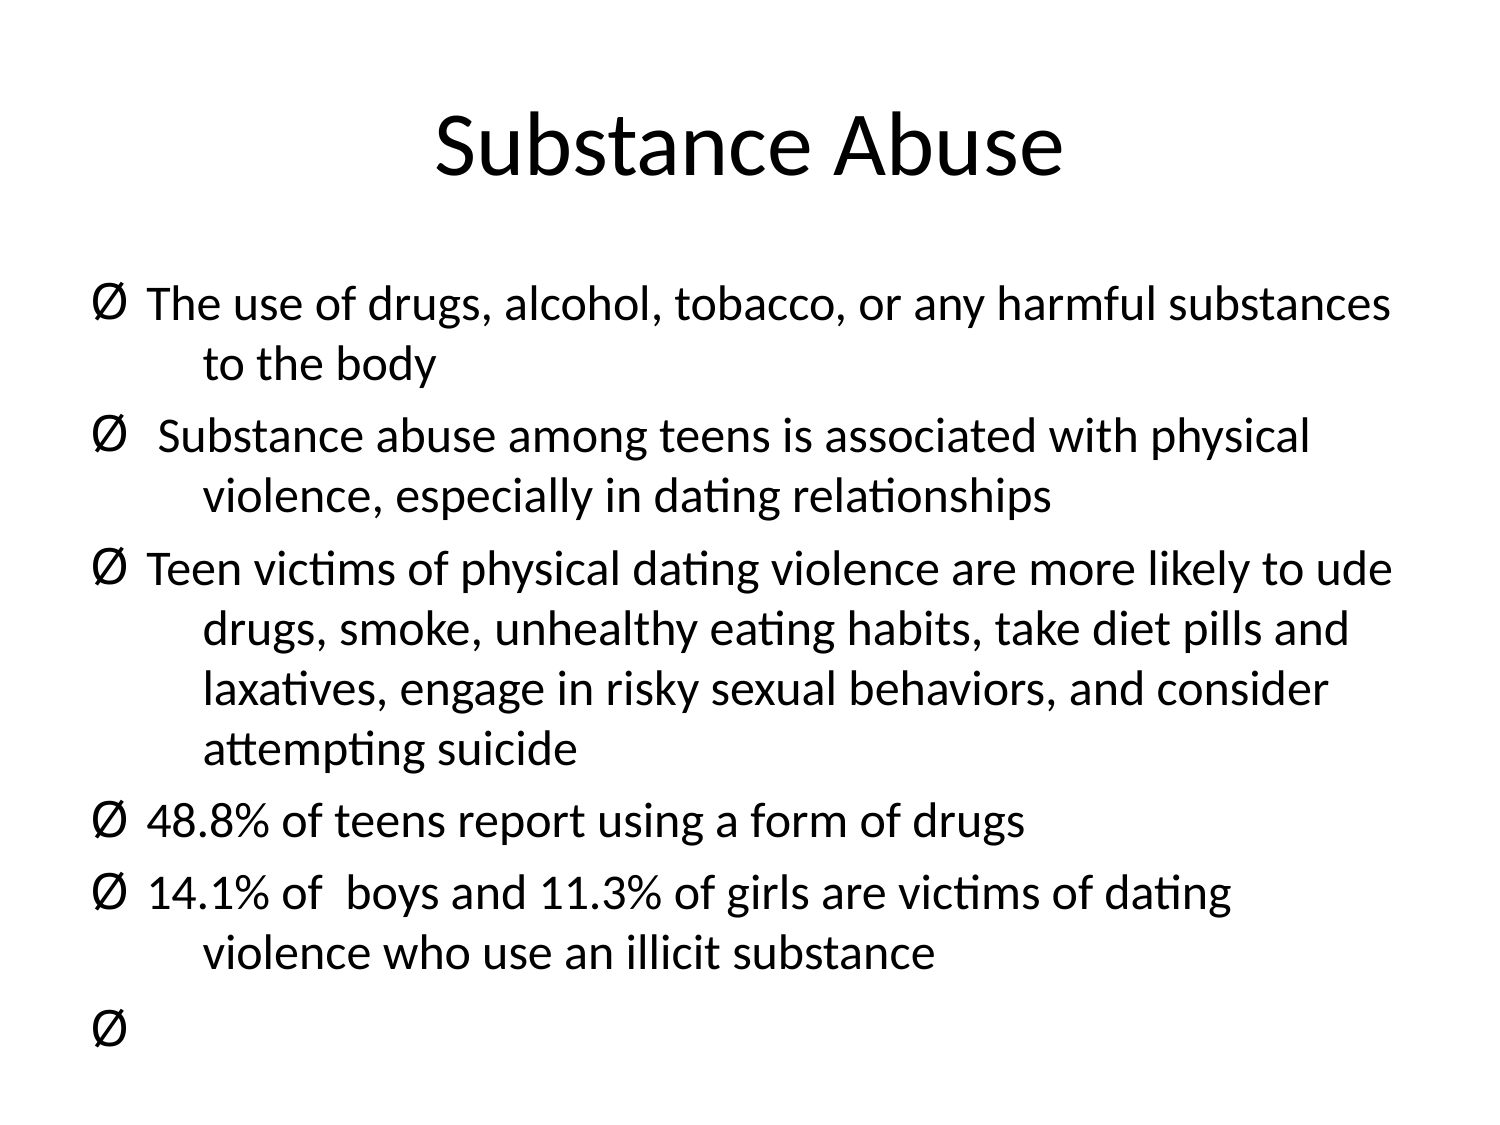

# Substance Abuse
The use of drugs, alcohol, tobacco, or any harmful substances to the body
 Substance abuse among teens is associated with physical violence, especially in dating relationships
Teen victims of physical dating violence are more likely to ude drugs, smoke, unhealthy eating habits, take diet pills and laxatives, engage in risky sexual behaviors, and consider attempting suicide
48.8% of teens report using a form of drugs
14.1% of boys and 11.3% of girls are victims of dating violence who use an illicit substance